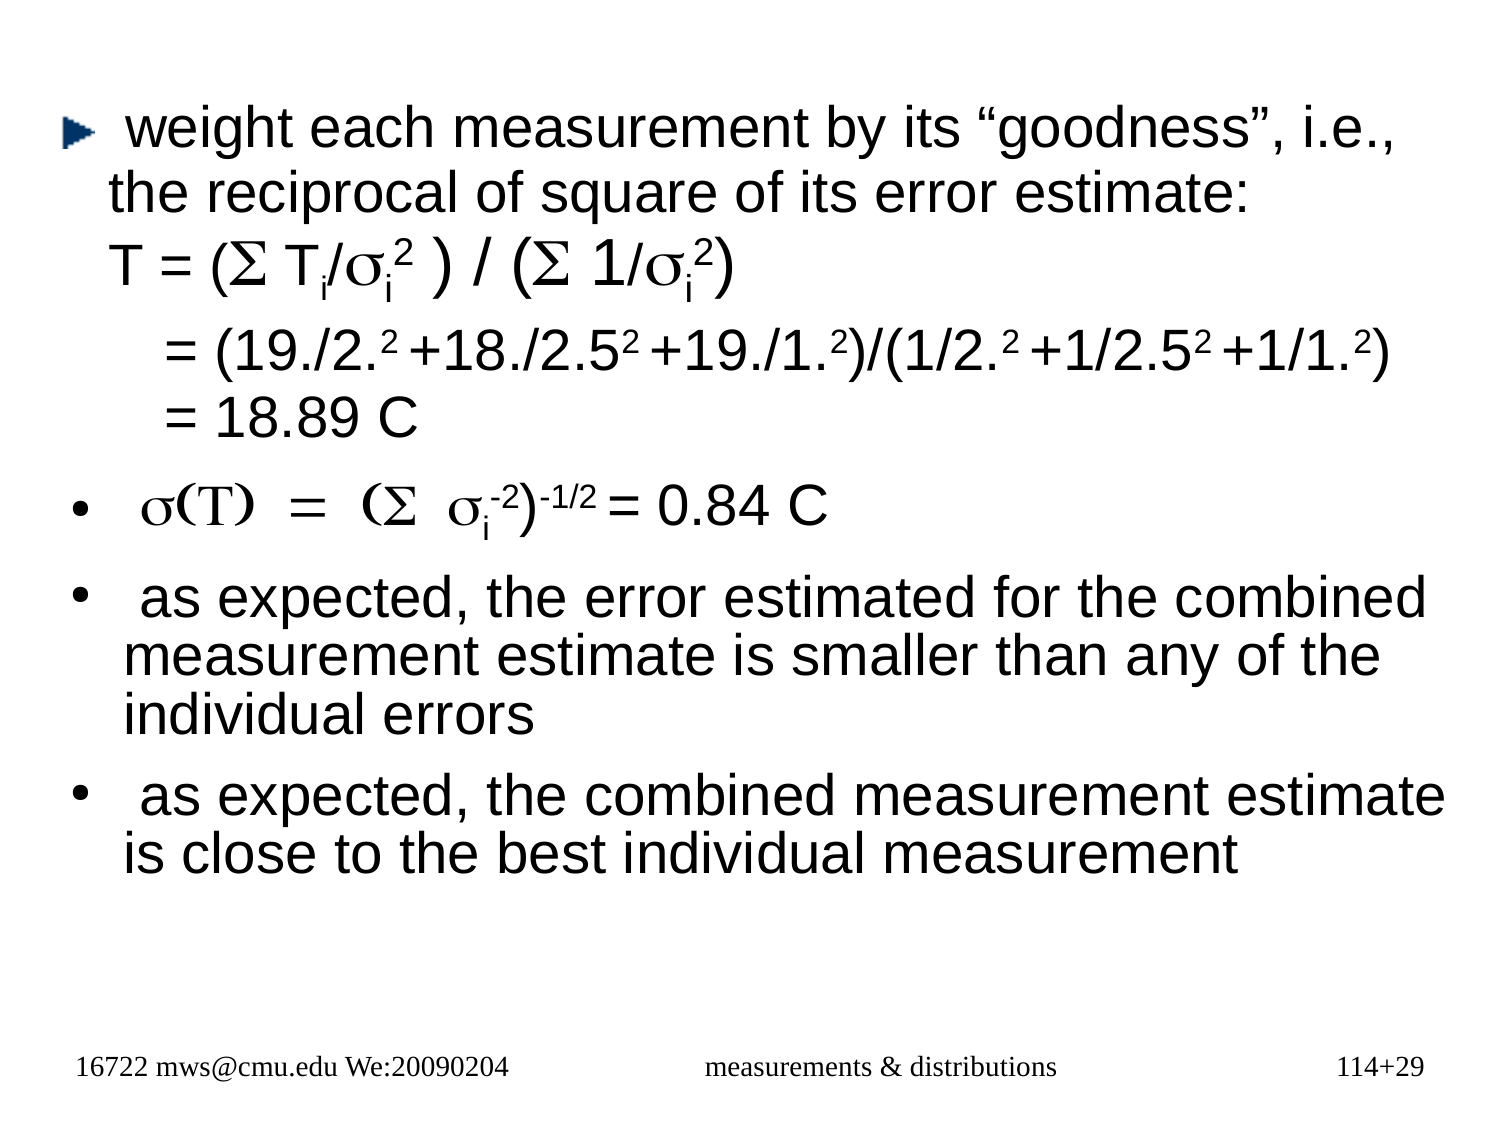

# weight each measurement by its “goodness”, i.e., the reciprocal of square of its error estimate: T = ( Ti/i2 ) / ( 1/i2) = (19./2.2 +18./2.52 +19./1.2)/(1/2.2 +1/2.52 +1/1.2) = 18.89 C
 i-2)-1/2 = 0.84 C
 as expected, the error estimated for the combined measurement estimate is smaller than any of the individual errors
 as expected, the combined measurement estimate is close to the best individual measurement
16722 mws@cmu.edu We:20090204
measurements & distributions
29